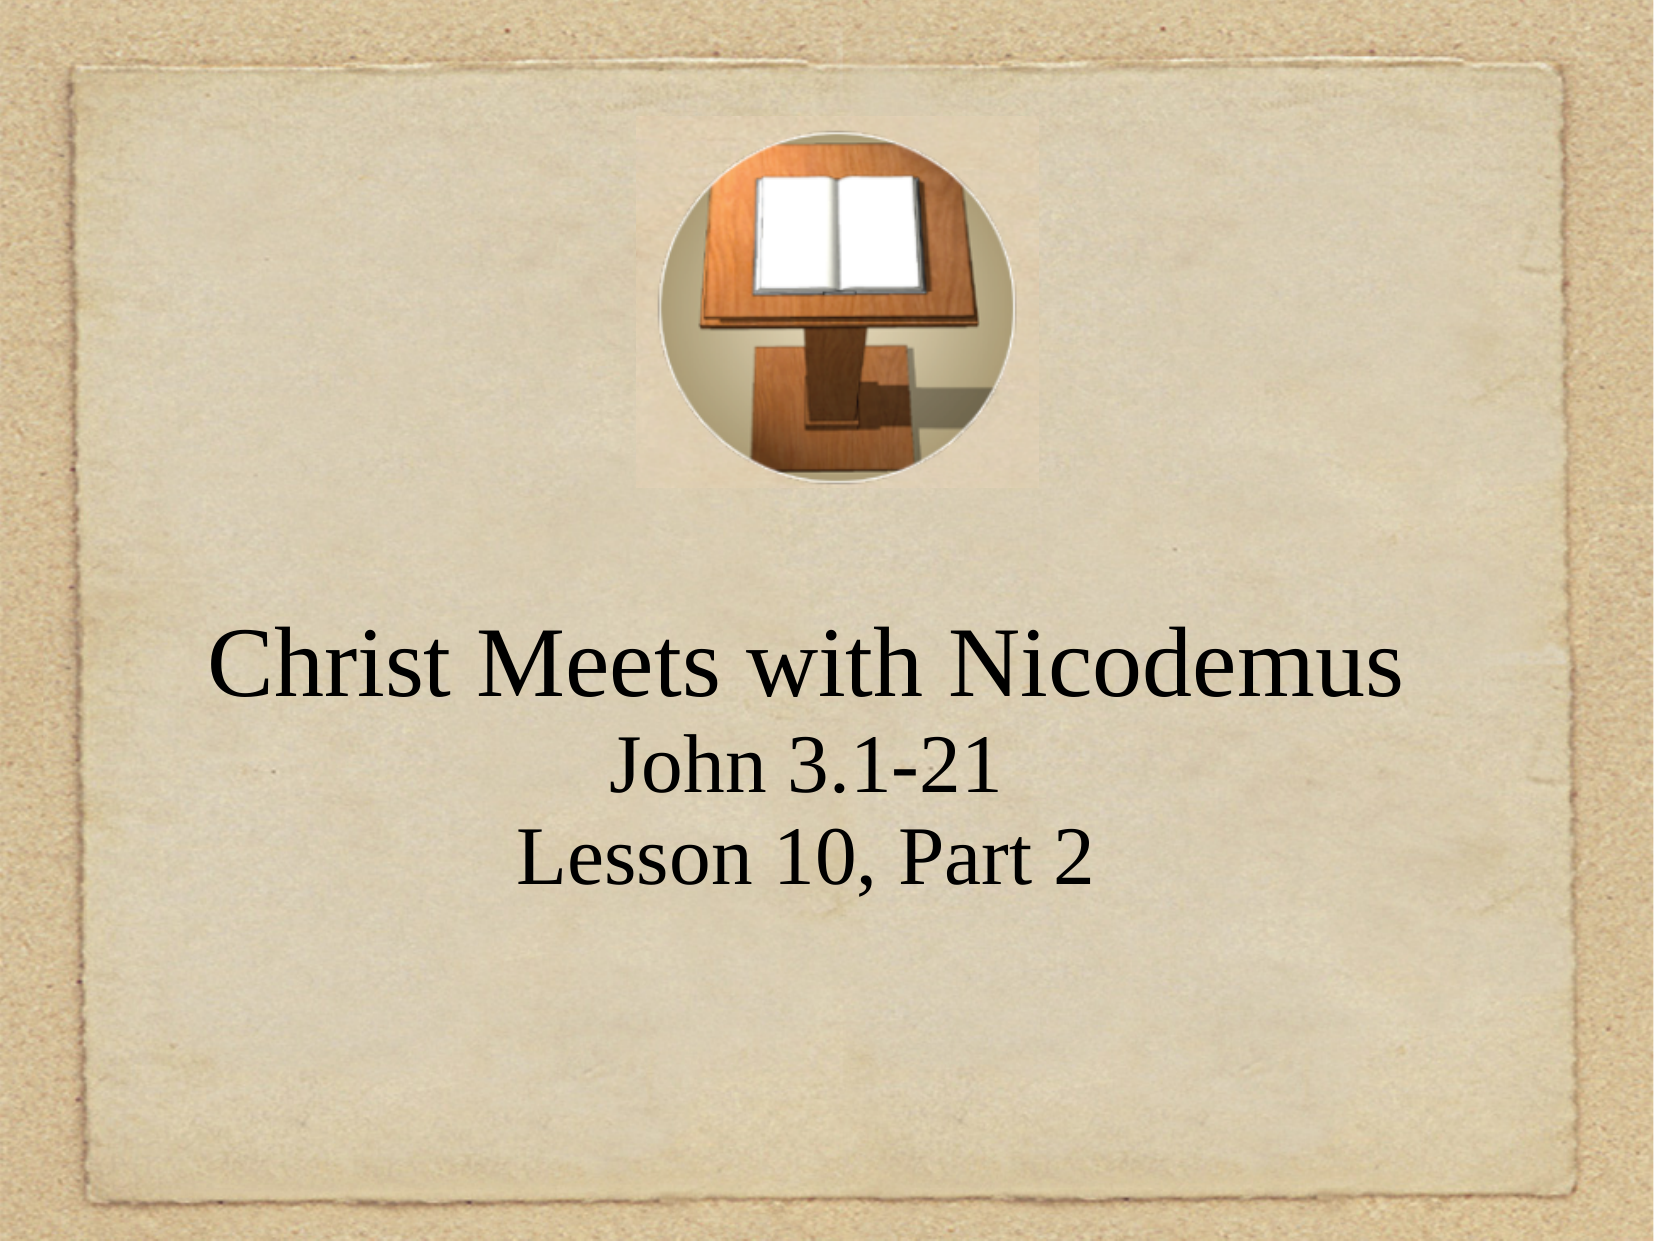

#
Christ Meets with Nicodemus
John 3.1-21
Lesson 10, Part 2